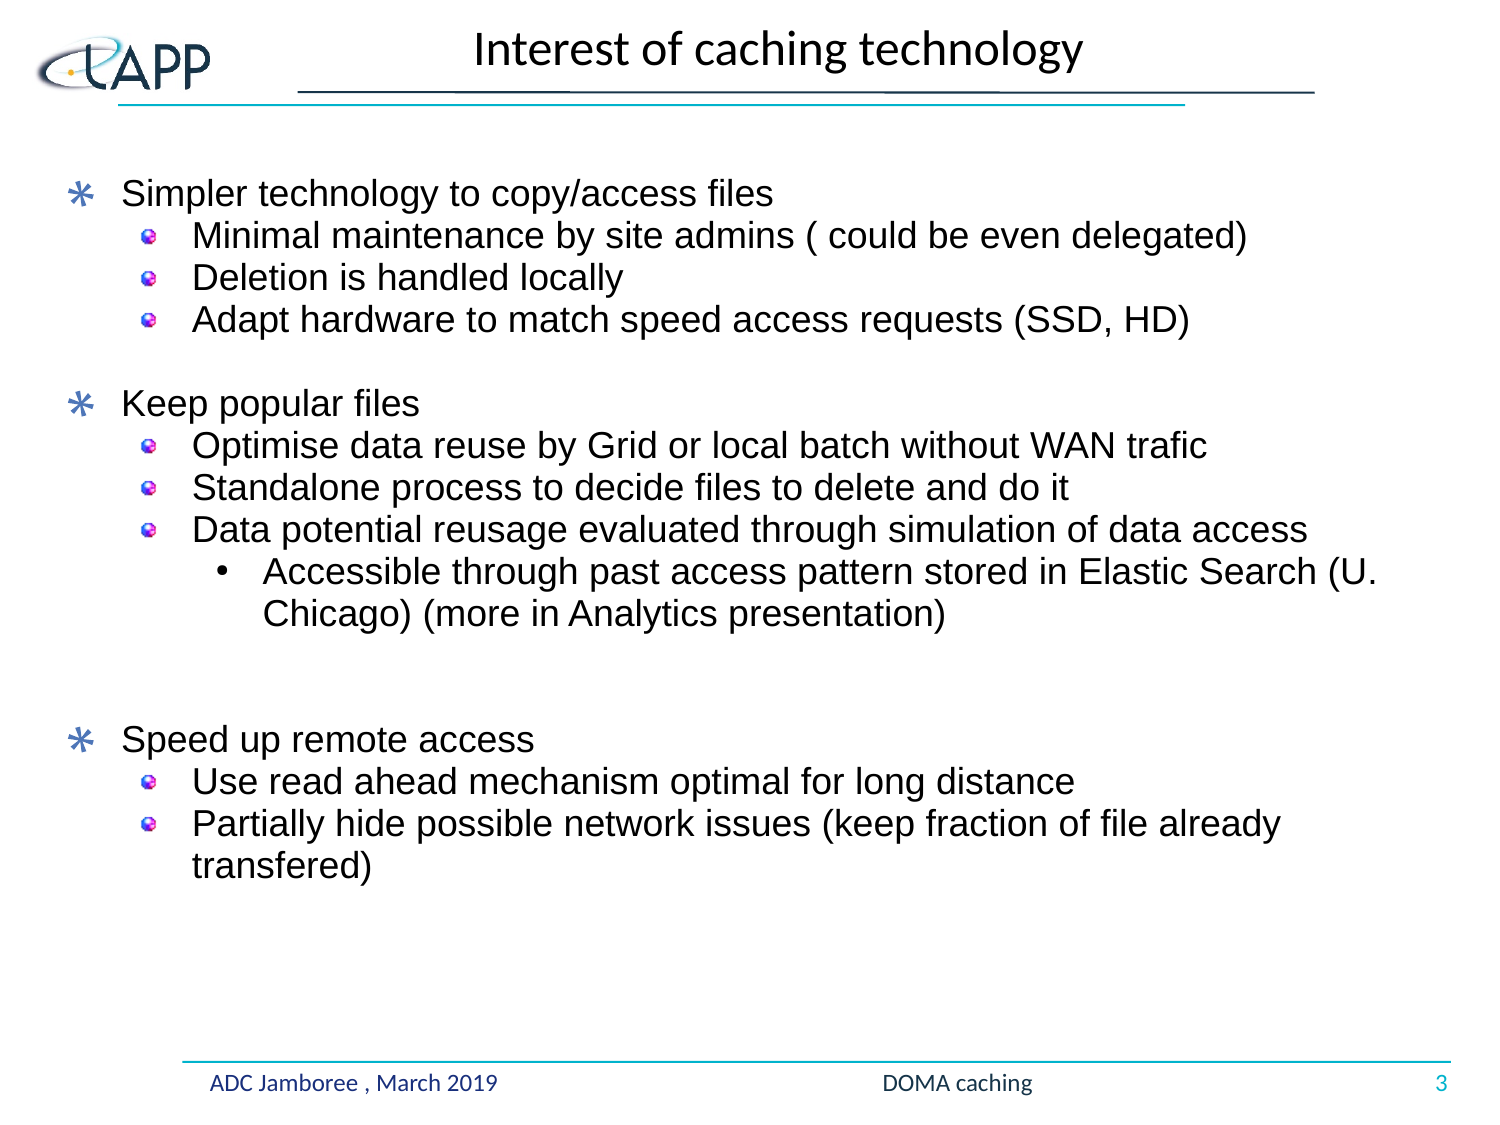

# Interest of caching technology
Simpler technology to copy/access files
Minimal maintenance by site admins ( could be even delegated)
Deletion is handled locally
Adapt hardware to match speed access requests (SSD, HD)
Keep popular files
Optimise data reuse by Grid or local batch without WAN trafic
Standalone process to decide files to delete and do it
Data potential reusage evaluated through simulation of data access
Accessible through past access pattern stored in Elastic Search (U. Chicago) (more in Analytics presentation)
Speed up remote access
Use read ahead mechanism optimal for long distance
Partially hide possible network issues (keep fraction of file already transfered)
ADC Jamboree , March 2019
DOMA caching